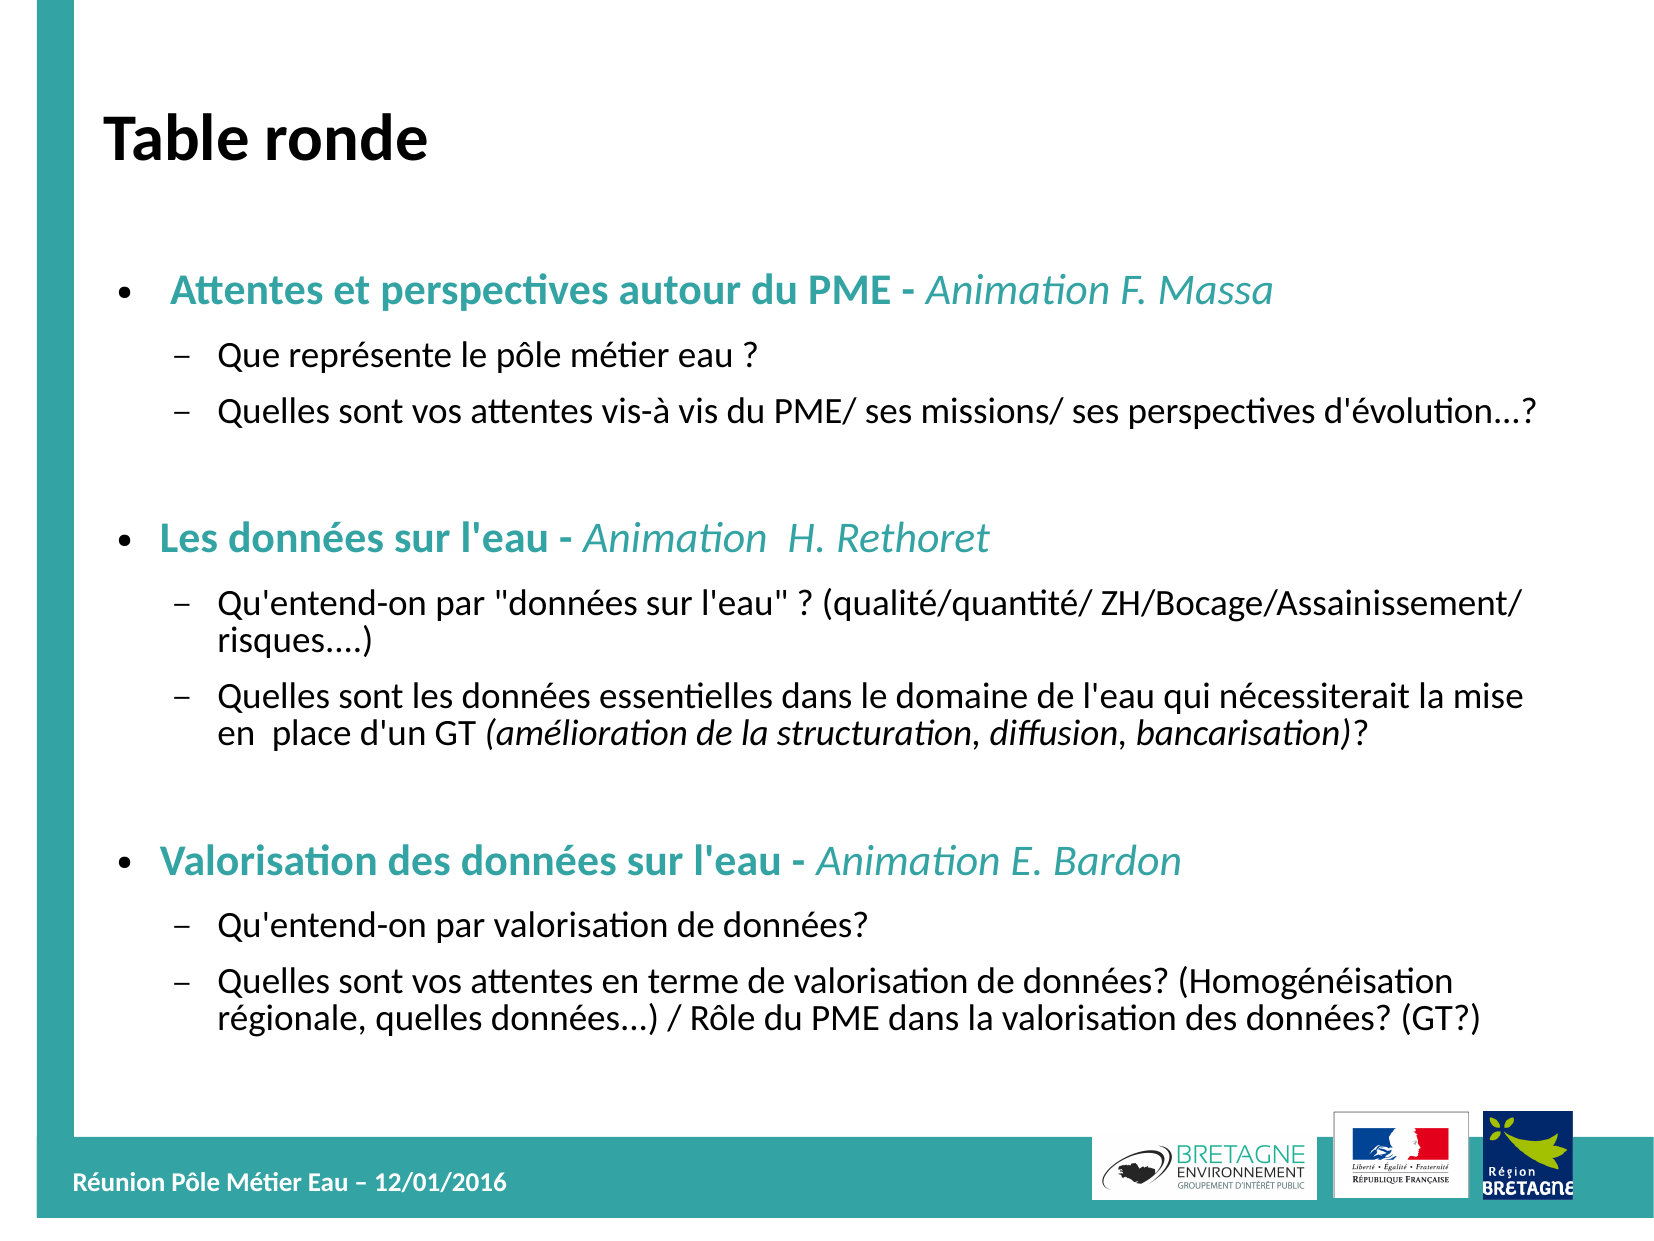

# Table ronde
 Attentes et perspectives autour du PME - Animation F. Massa
Que représente le pôle métier eau ?
Quelles sont vos attentes vis-à vis du PME/ ses missions/ ses perspectives d'évolution...?
Les données sur l'eau - Animation H. Rethoret
Qu'entend-on par "données sur l'eau" ? (qualité/quantité/ ZH/Bocage/Assainissement/ risques....)
Quelles sont les données essentielles dans le domaine de l'eau qui nécessiterait la mise en place d'un GT (amélioration de la structuration, diffusion, bancarisation)?
Valorisation des données sur l'eau - Animation E. Bardon
Qu'entend-on par valorisation de données?
Quelles sont vos attentes en terme de valorisation de données? (Homogénéisation régionale, quelles données...) / Rôle du PME dans la valorisation des données? (GT?)